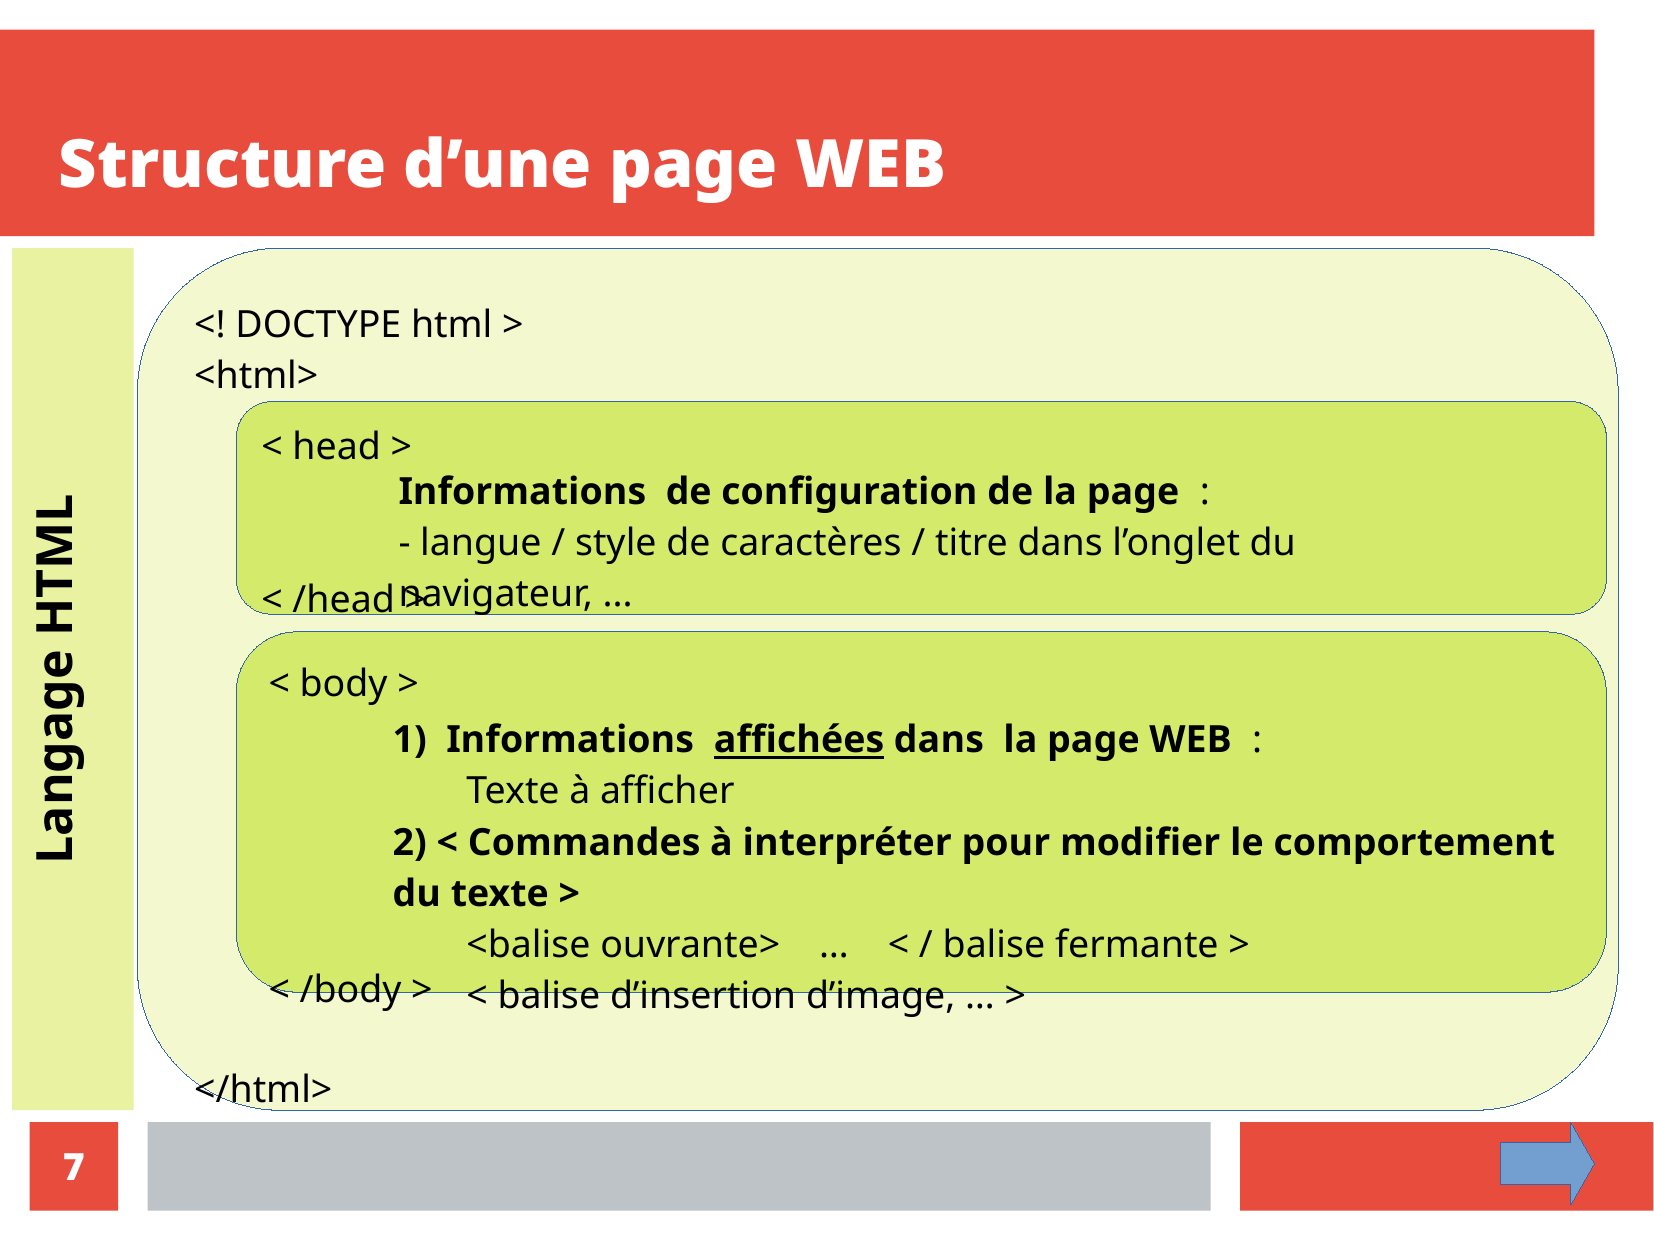

# Structure d’une page WEB
<! DOCTYPE html >
<html>
</html>
< head >
< /head >
Informations de configuration de la page  :
- langue / style de caractères / titre dans l’onglet du navigateur, ...
Langage HTML
< body >
< /body >
1) Informations affichées dans la page WEB  :
	Texte à afficher
2) < Commandes à interpréter pour modifier le comportement du texte >
	<balise ouvrante> … < / balise fermante >
	< balise d’insertion d’image, … >
7